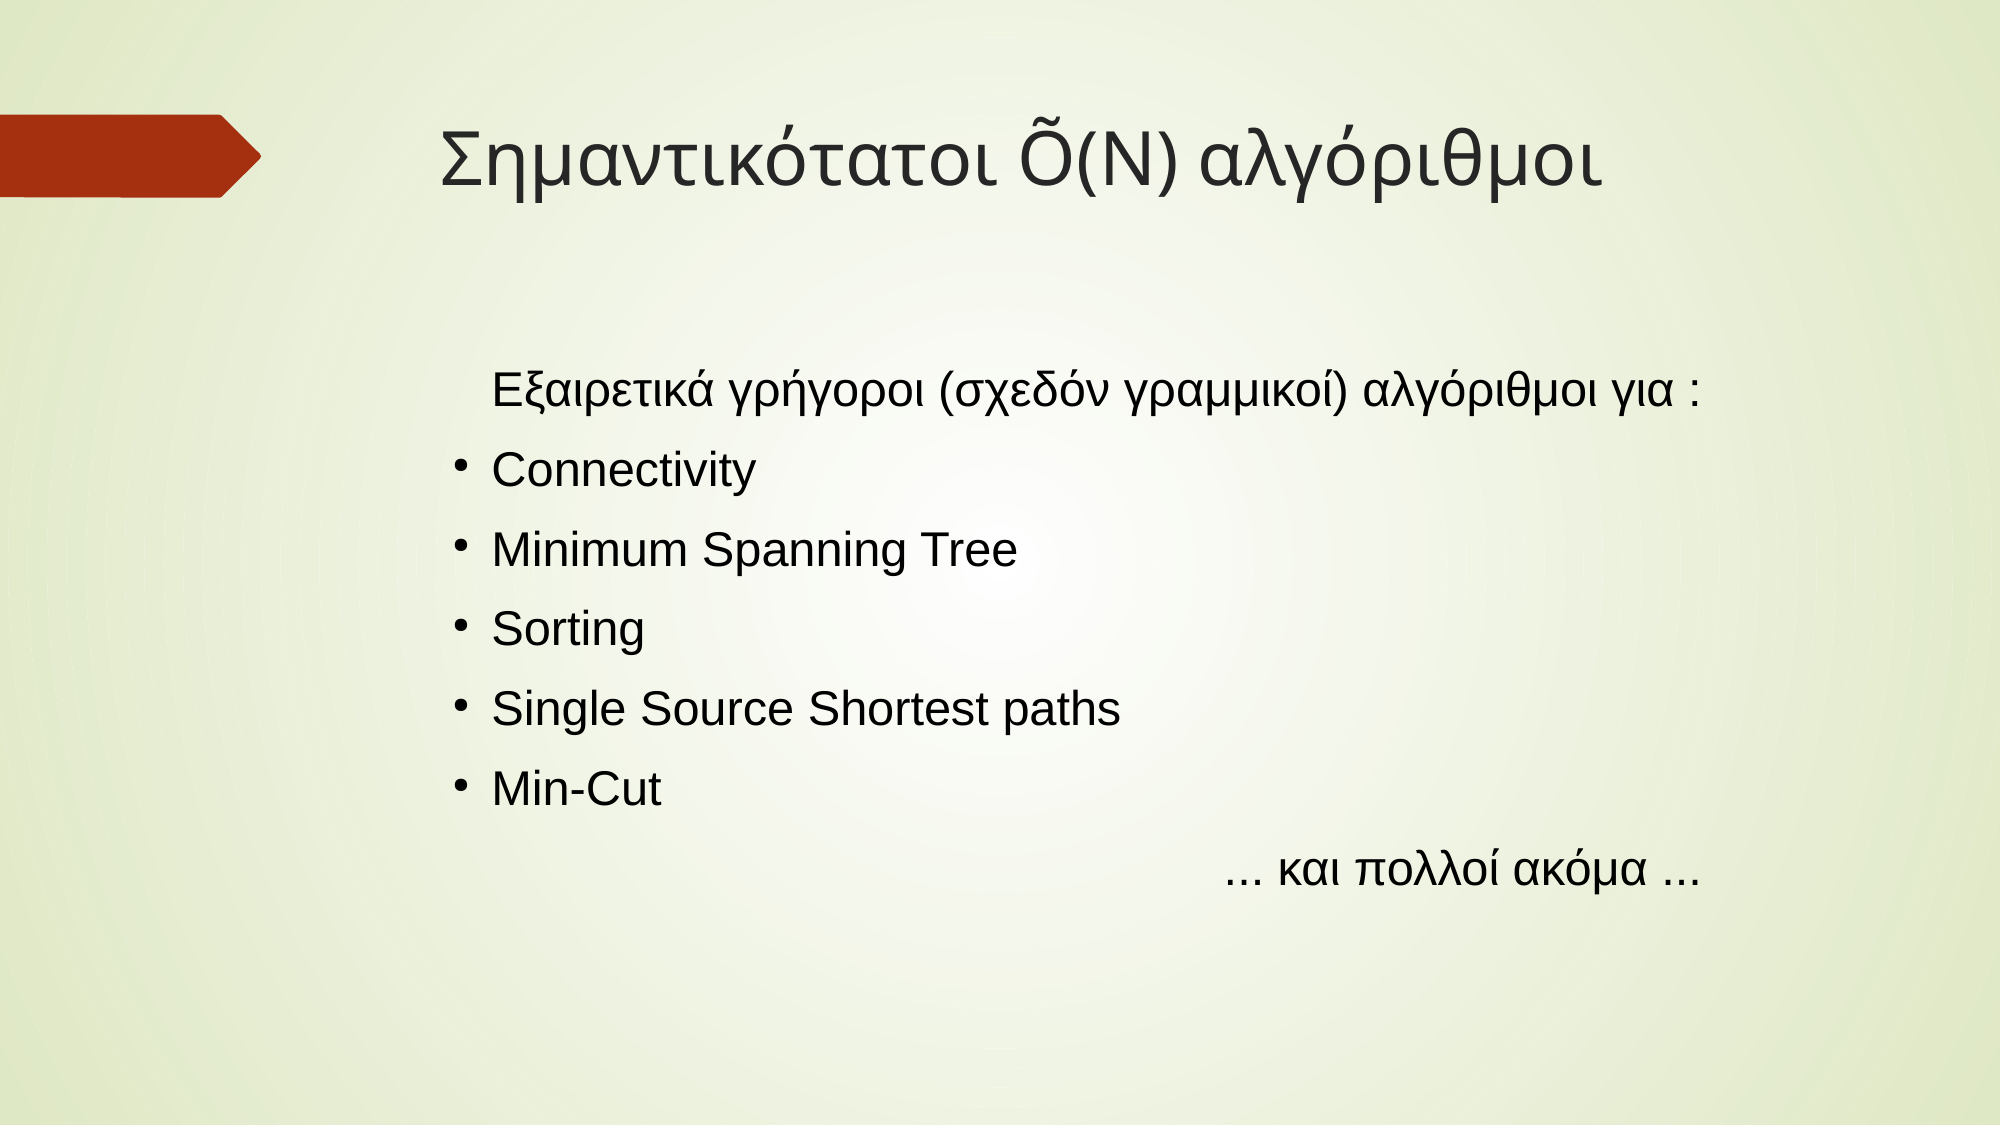

# Σημαντικότατοι Õ(Ν) αλγόριθμοι
Εξαιρετικά γρήγοροι (σχεδόν γραμμικοί) αλγόριθμοι για :
Connectivity
Minimum Spanning Tree
Sorting
Single Source Shortest paths
Min-Cut
... και πολλοί ακόμα ...